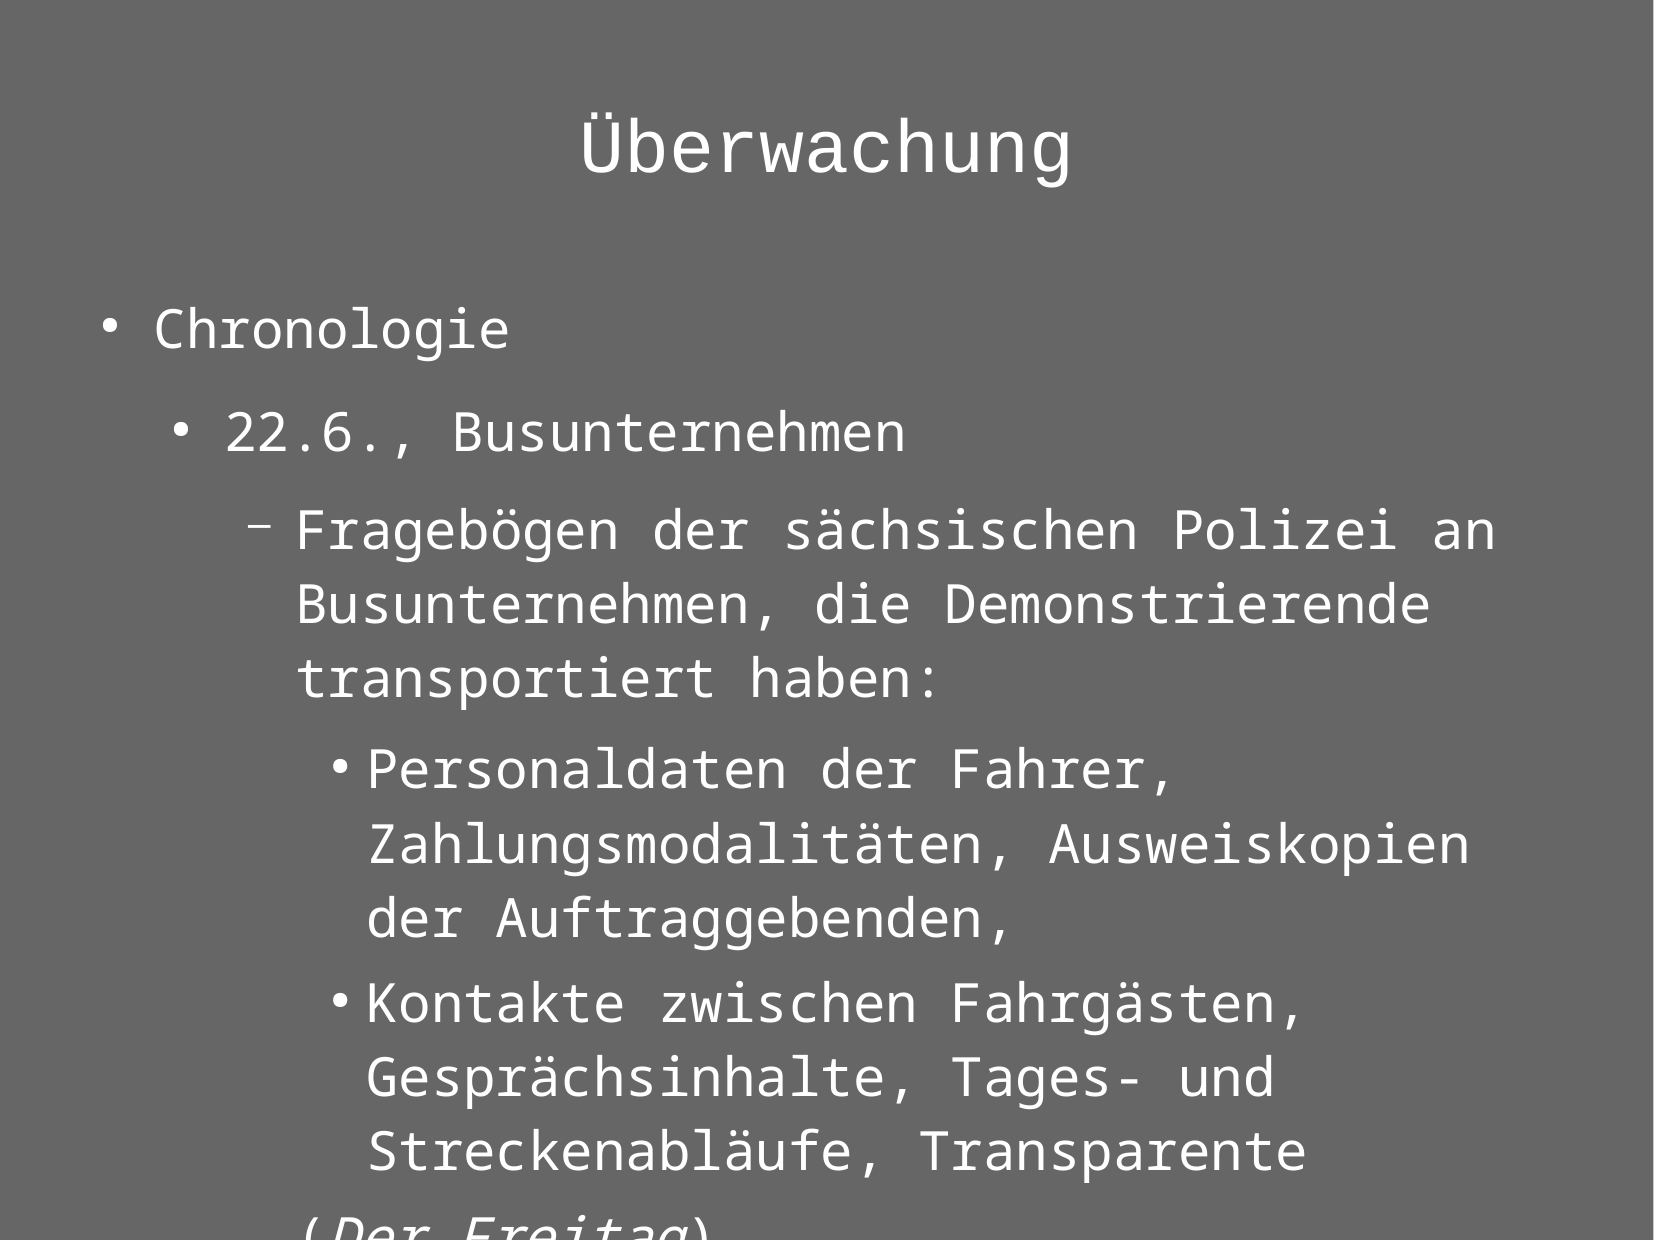

# Überwachung
Chronologie
22.6., Busunternehmen
Fragebögen der sächsischen Polizei an Busunternehmen, die Demonstrierende transportiert haben:
Personaldaten der Fahrer, Zahlungsmodalitäten, Ausweiskopien der Auftraggebenden,
Kontakte zwischen Fahrgästen, Gesprächsinhalte, Tages- und Streckenabläufe, Transparente
(Der Freitag)